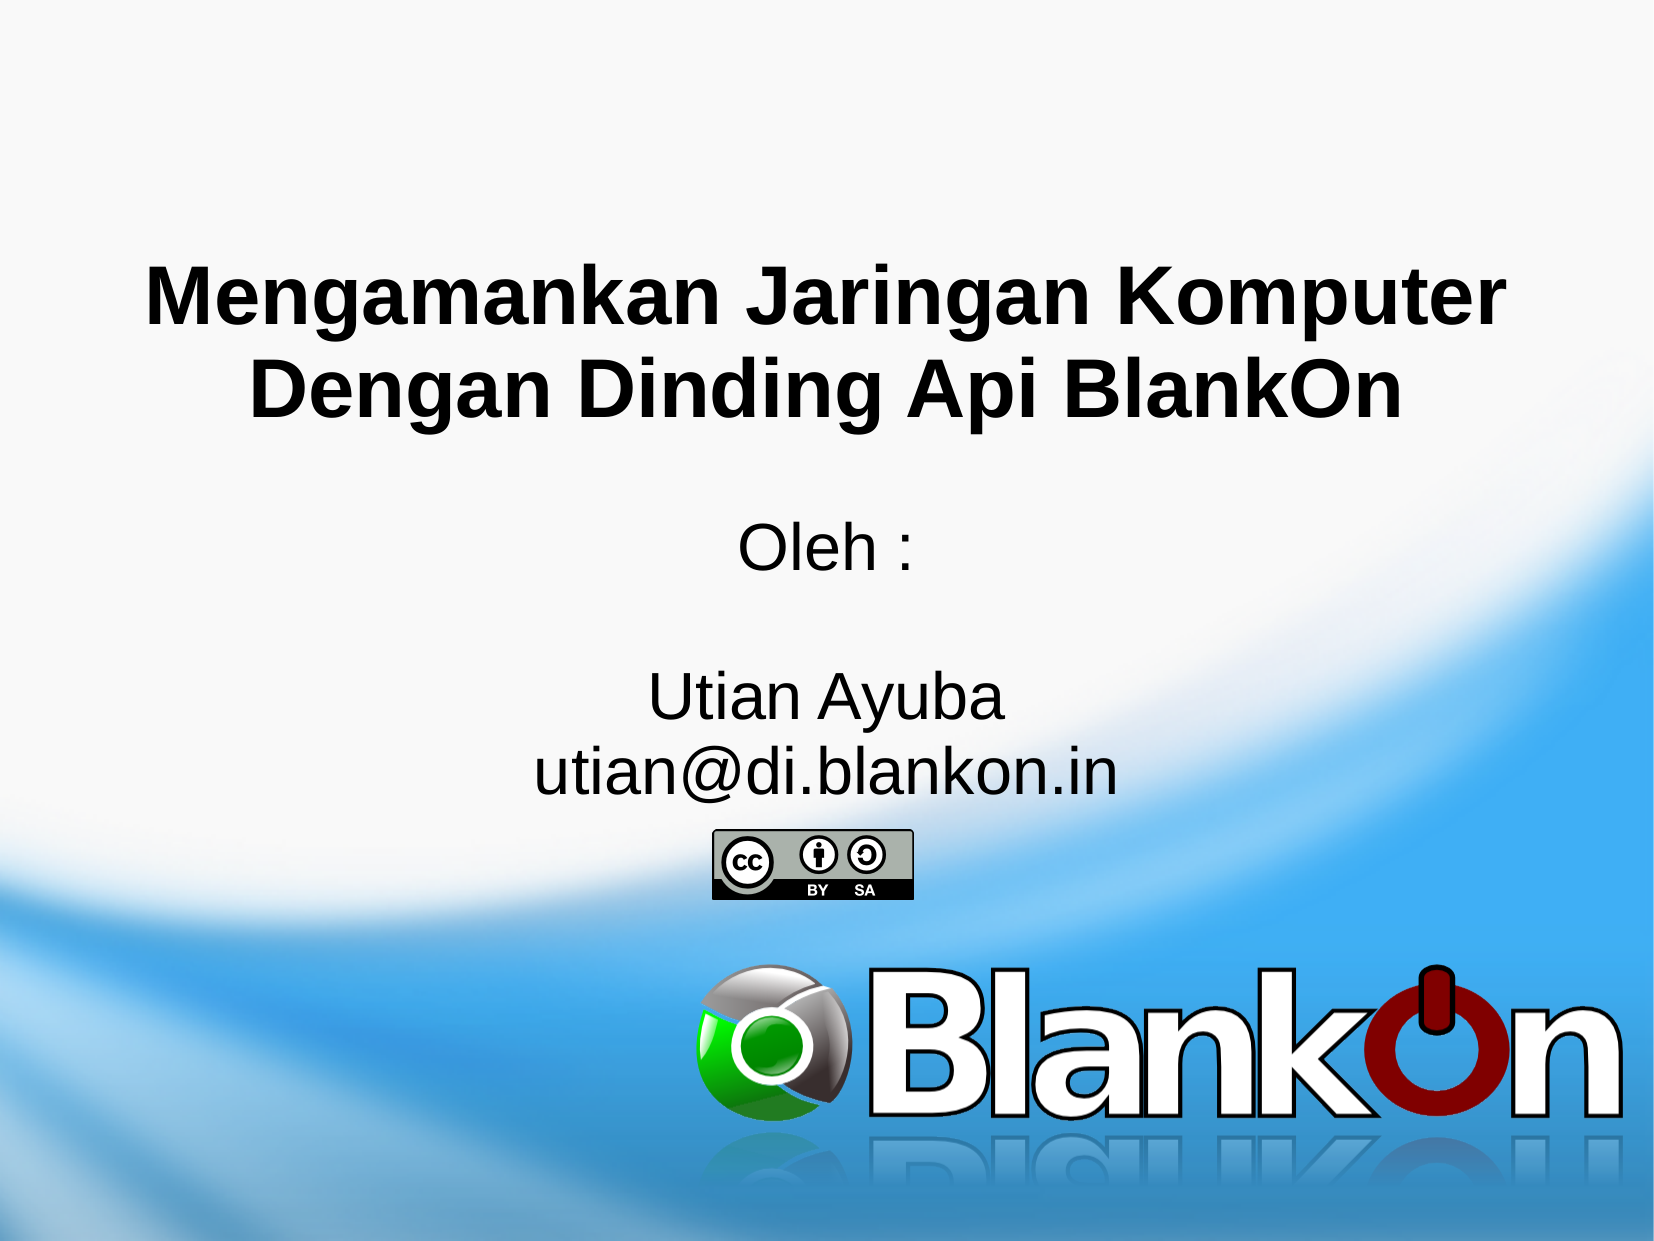

# Mengamankan Jaringan Komputer
Dengan Dinding Api BlankOn
Oleh :
Utian Ayuba
utian@di.blankon.in